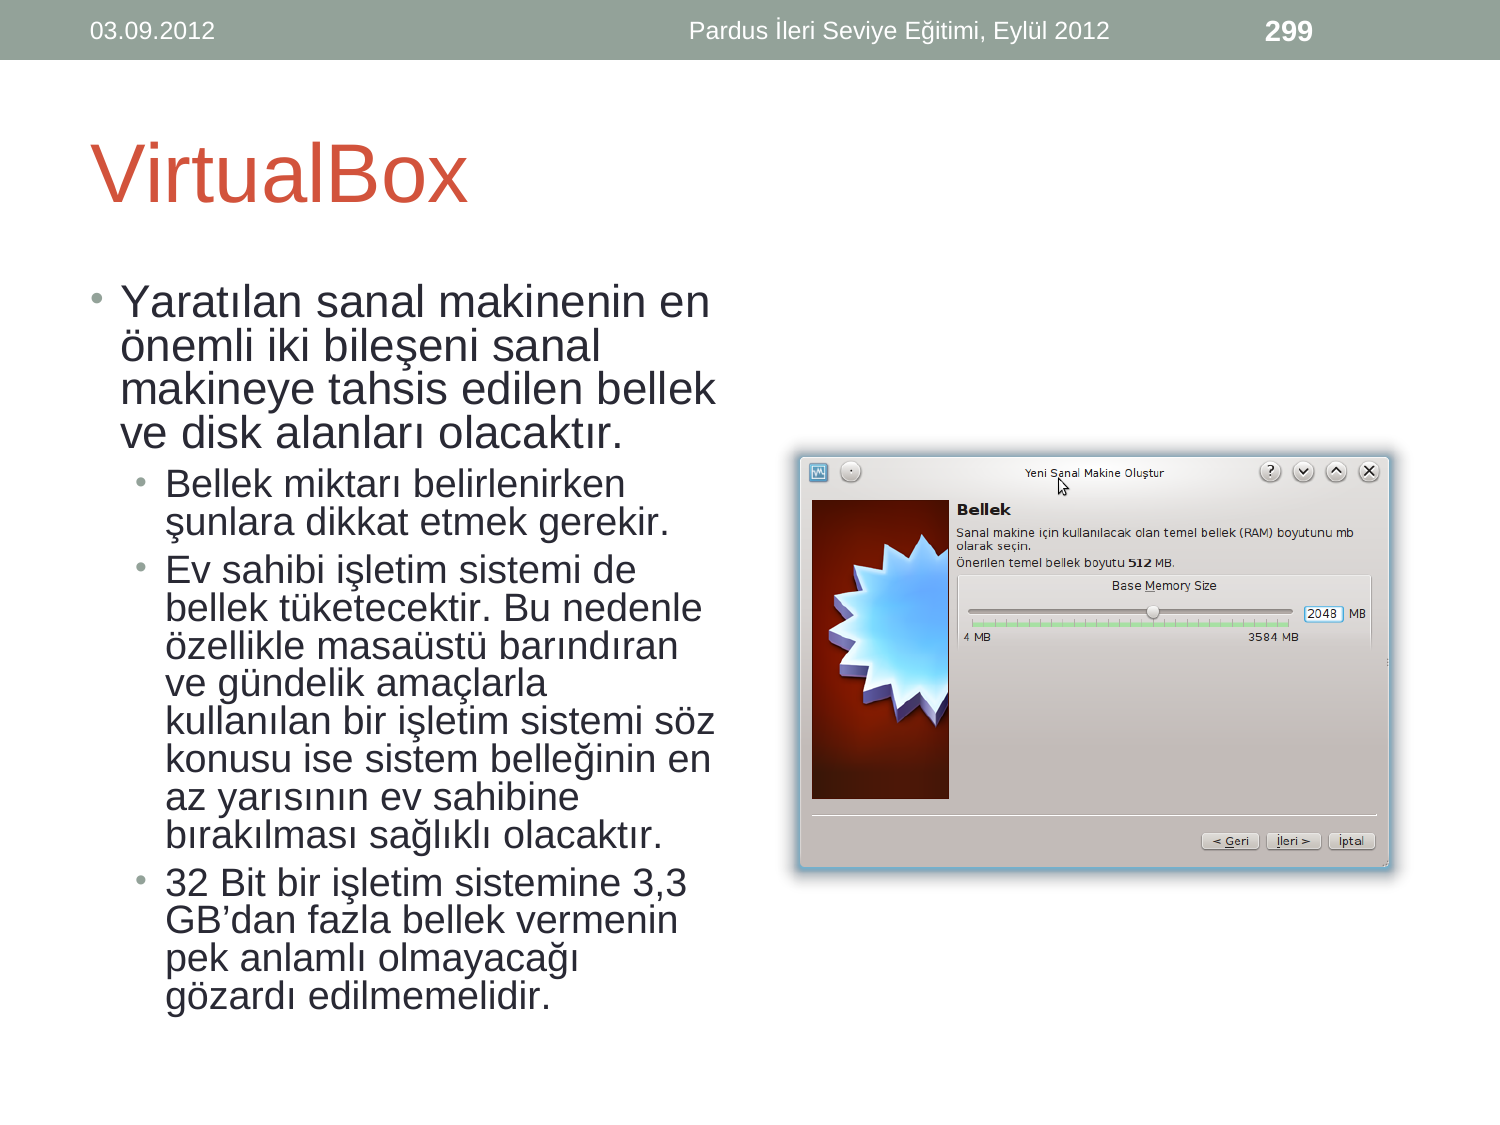

03.09.2012
Pardus İleri Seviye Eğitimi, Eylül 2012
# VirtualBox
Yaratılan sanal makinenin en önemli iki bileşeni sanal makineye tahsis edilen bellek ve disk alanları olacaktır.
Bellek miktarı belirlenirken şunlara dikkat etmek gerekir.
Ev sahibi işletim sistemi de bellek tüketecektir. Bu nedenle özellikle masaüstü barındıran ve gündelik amaçlarla kullanılan bir işletim sistemi söz konusu ise sistem belleğinin en az yarısının ev sahibine bırakılması sağlıklı olacaktır.
32 Bit bir işletim sistemine 3,3 GB’dan fazla bellek vermenin pek anlamlı olmayacağı gözardı edilmemelidir.